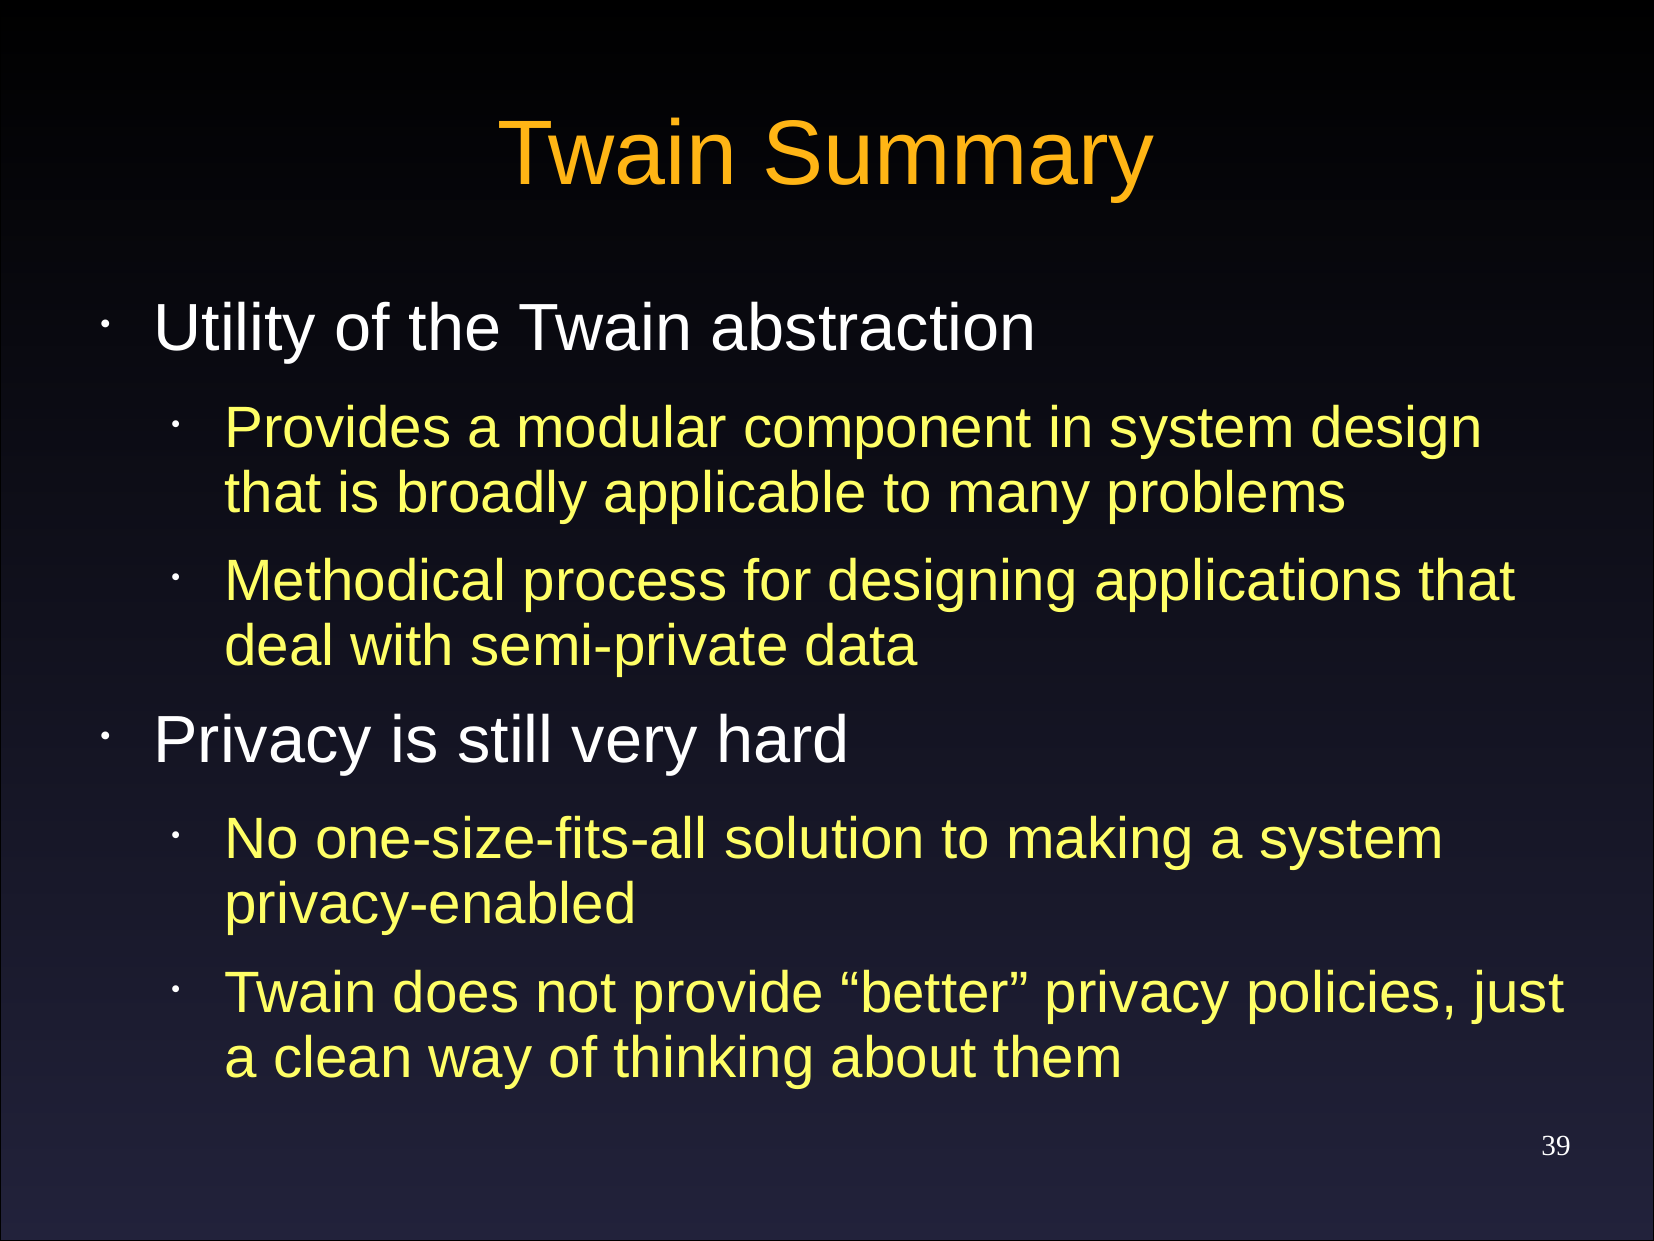

# Twain Summary
Utility of the Twain abstraction
Provides a modular component in system design that is broadly applicable to many problems
Methodical process for designing applications that deal with semi-private data
Privacy is still very hard
No one-size-fits-all solution to making a system privacy-enabled
Twain does not provide “better” privacy policies, just a clean way of thinking about them
39